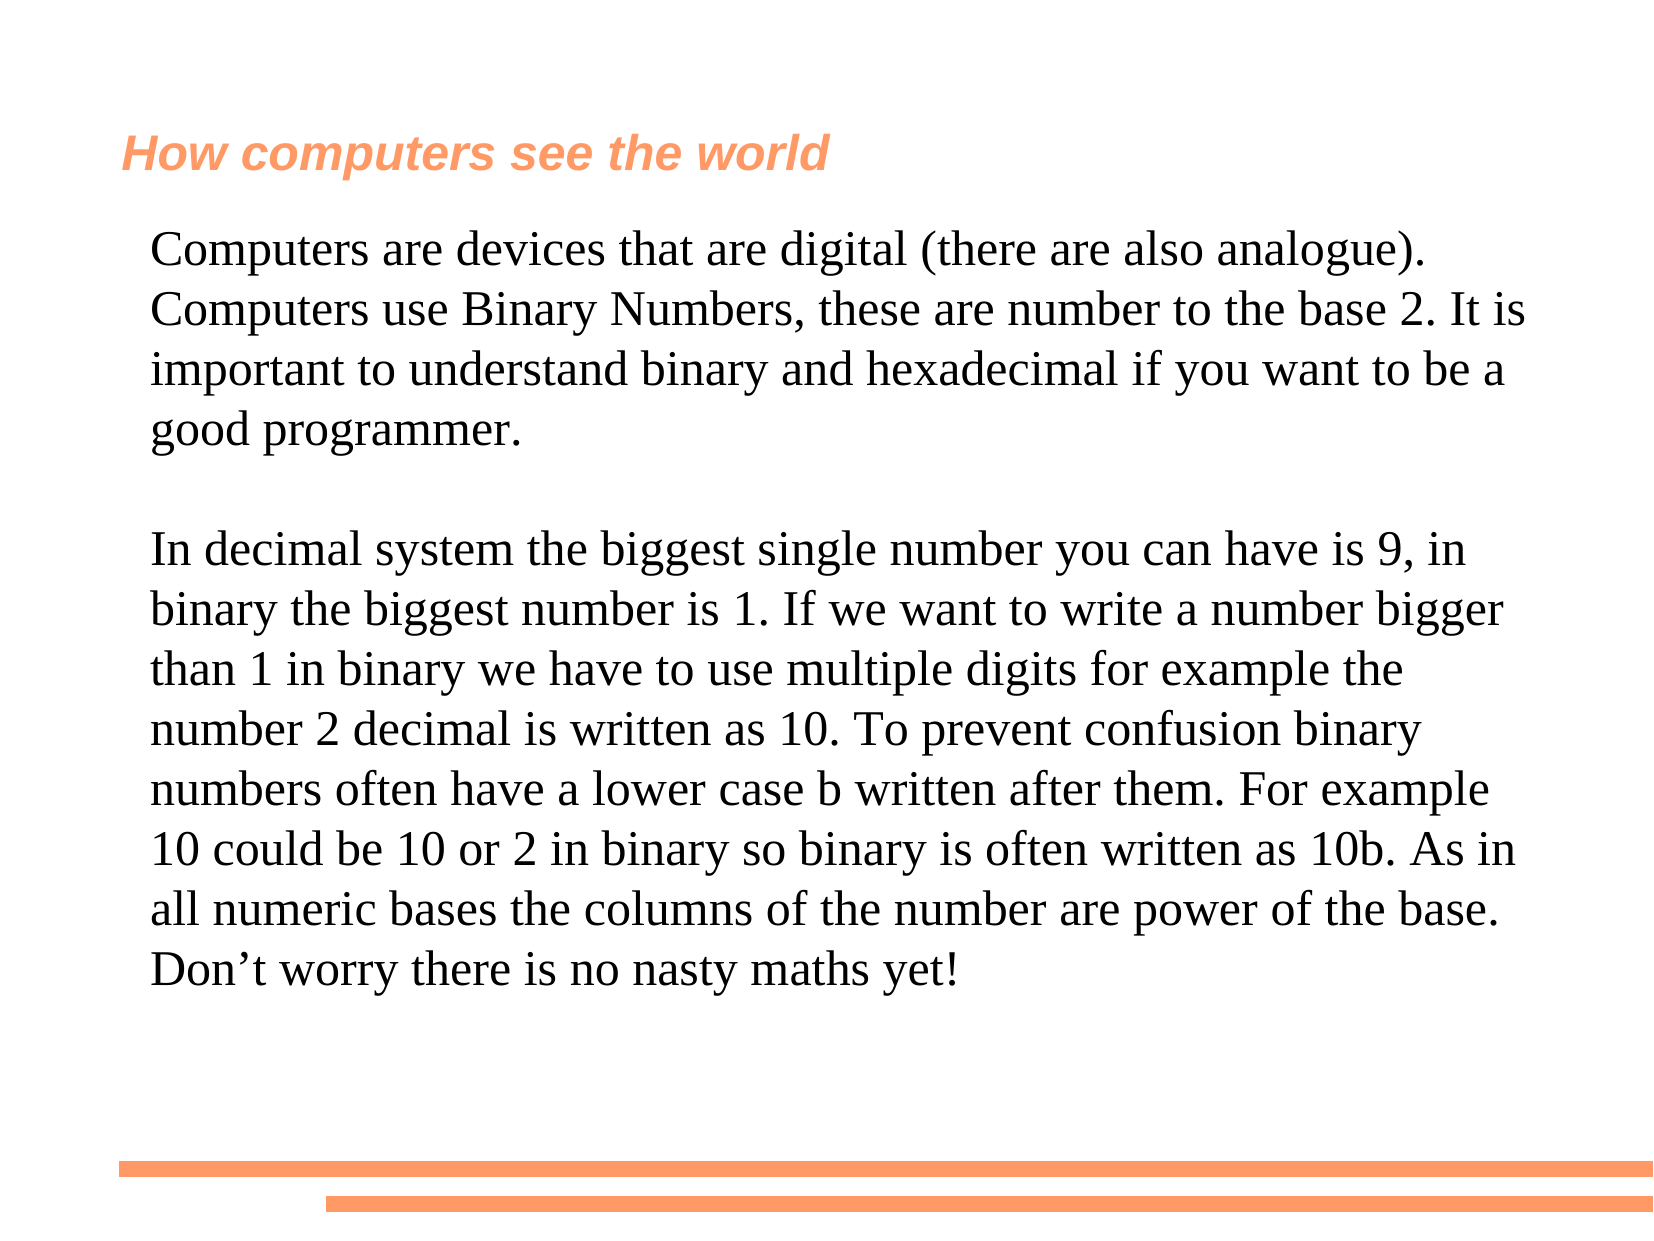

# How computers see the world
Computers are devices that are digital (there are also analogue).
Computers use Binary Numbers, these are number to the base 2. It is important to understand binary and hexadecimal if you want to be a good programmer.
In decimal system the biggest single number you can have is 9, in binary the biggest number is 1. If we want to write a number bigger than 1 in binary we have to use multiple digits for example the number 2 decimal is written as 10. To prevent confusion binary numbers often have a lower case b written after them. For example 10 could be 10 or 2 in binary so binary is often written as 10b. As in all numeric bases the columns of the number are power of the base. Don’t worry there is no nasty maths yet!